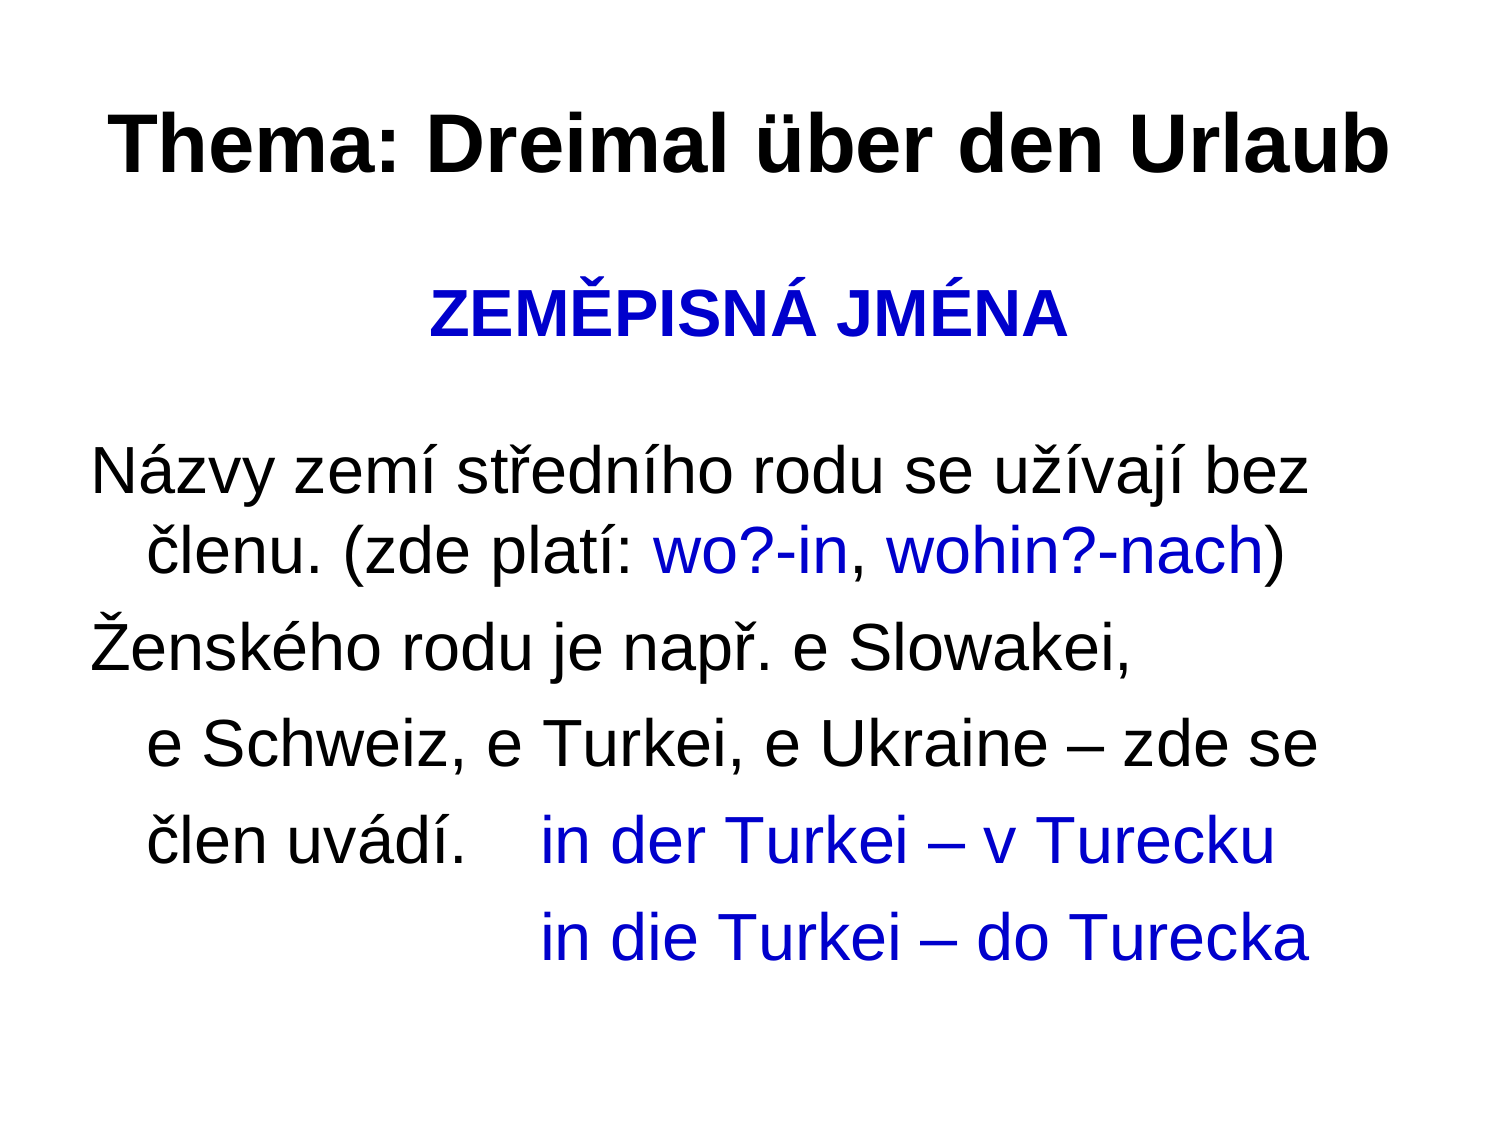

# Thema: Dreimal über den Urlaub
ZEMĚPISNÁ JMÉNA
Názvy zemí středního rodu se užívají bez členu. (zde platí: wo?-in, wohin?-nach)
Ženského rodu je např. e Slowakei,
	e Schweiz, e Turkei, e Ukraine – zde se
	člen uvádí. 	in der Turkei – v Turecku
				in die Turkei – do Turecka